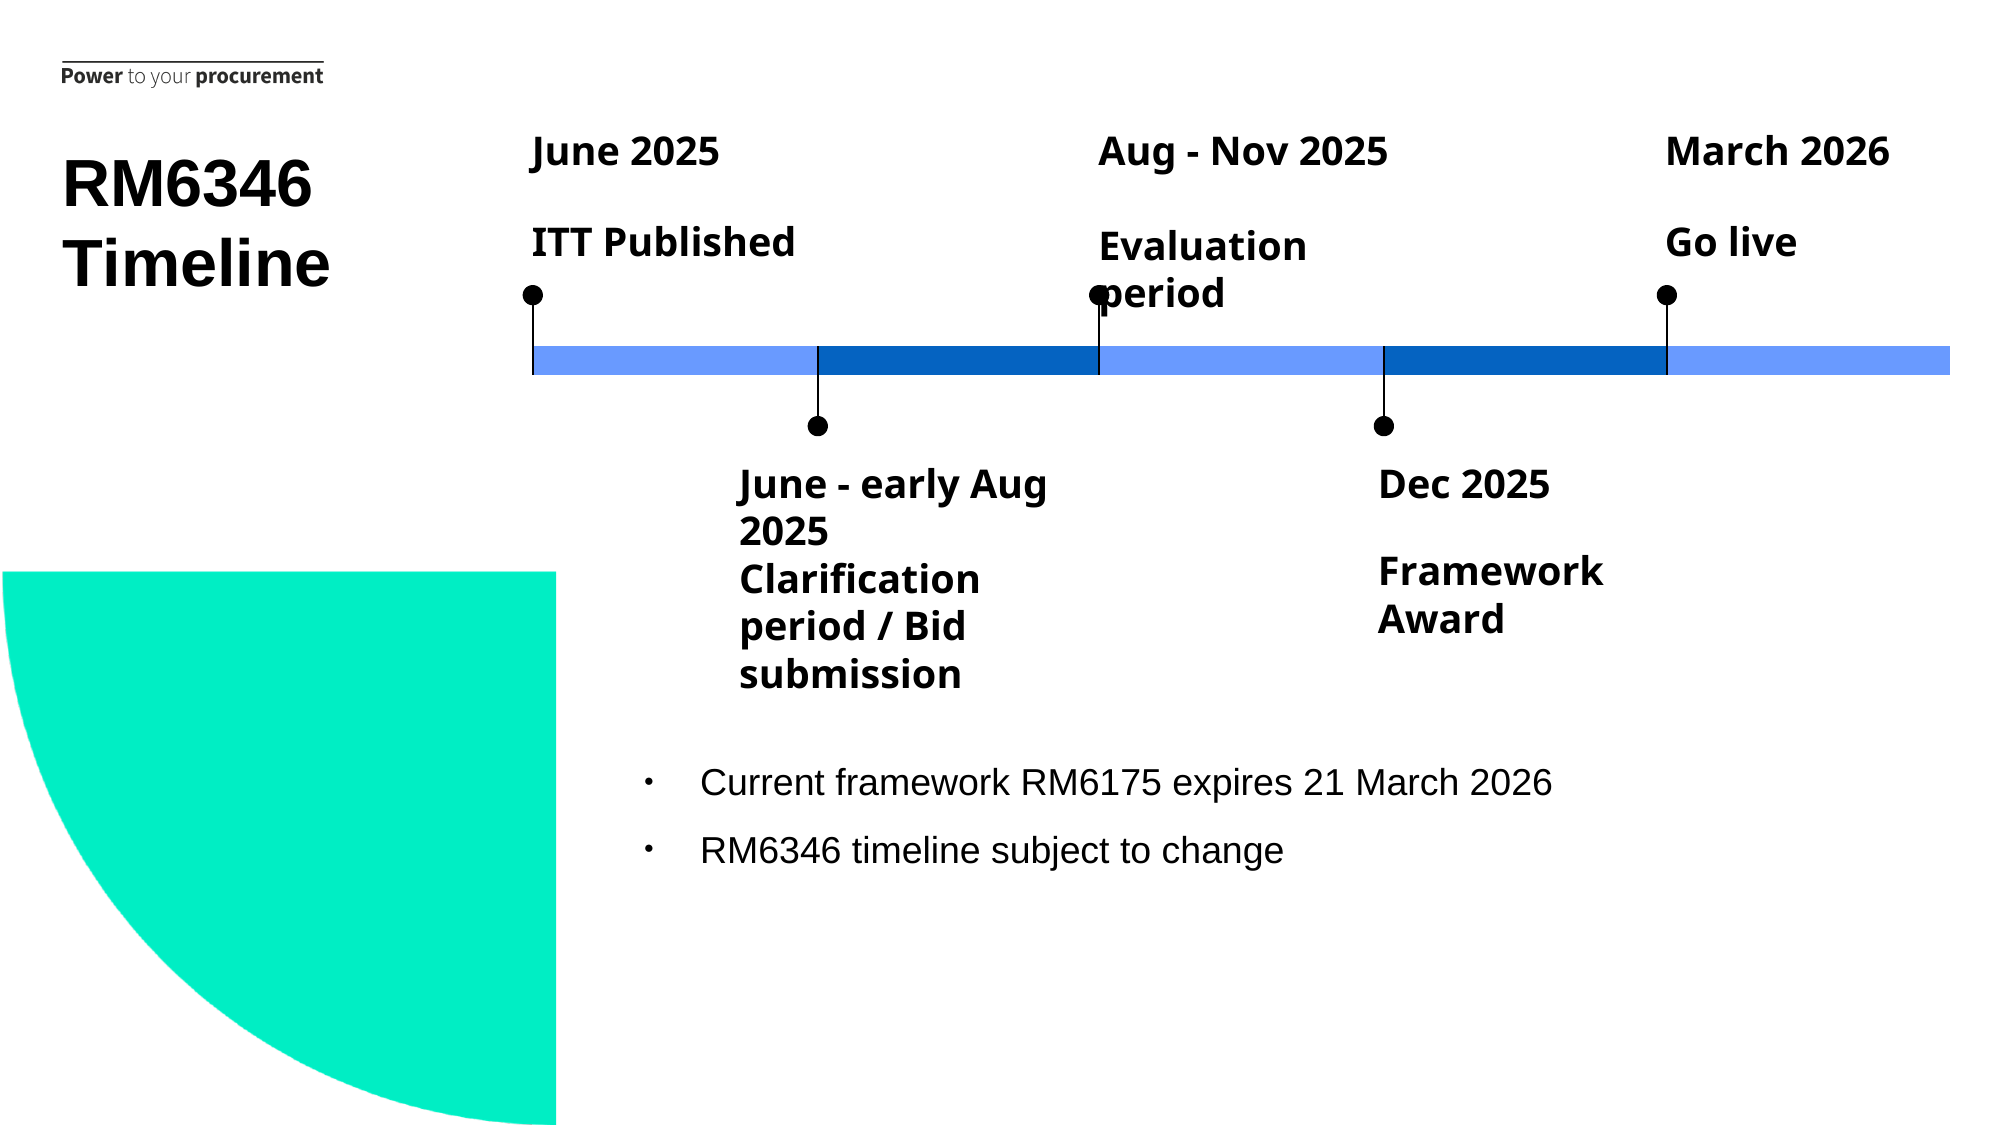

June 2025
ITT Published
Aug - Nov 2025
Evaluation period
March 2026
Go live
June - early Aug 2025
Clarification period / Bid submission
Dec 2025
Framework Award
RM6346
Timeline
# Current framework RM6175 expires 21 March 2026
RM6346 timeline subject to change